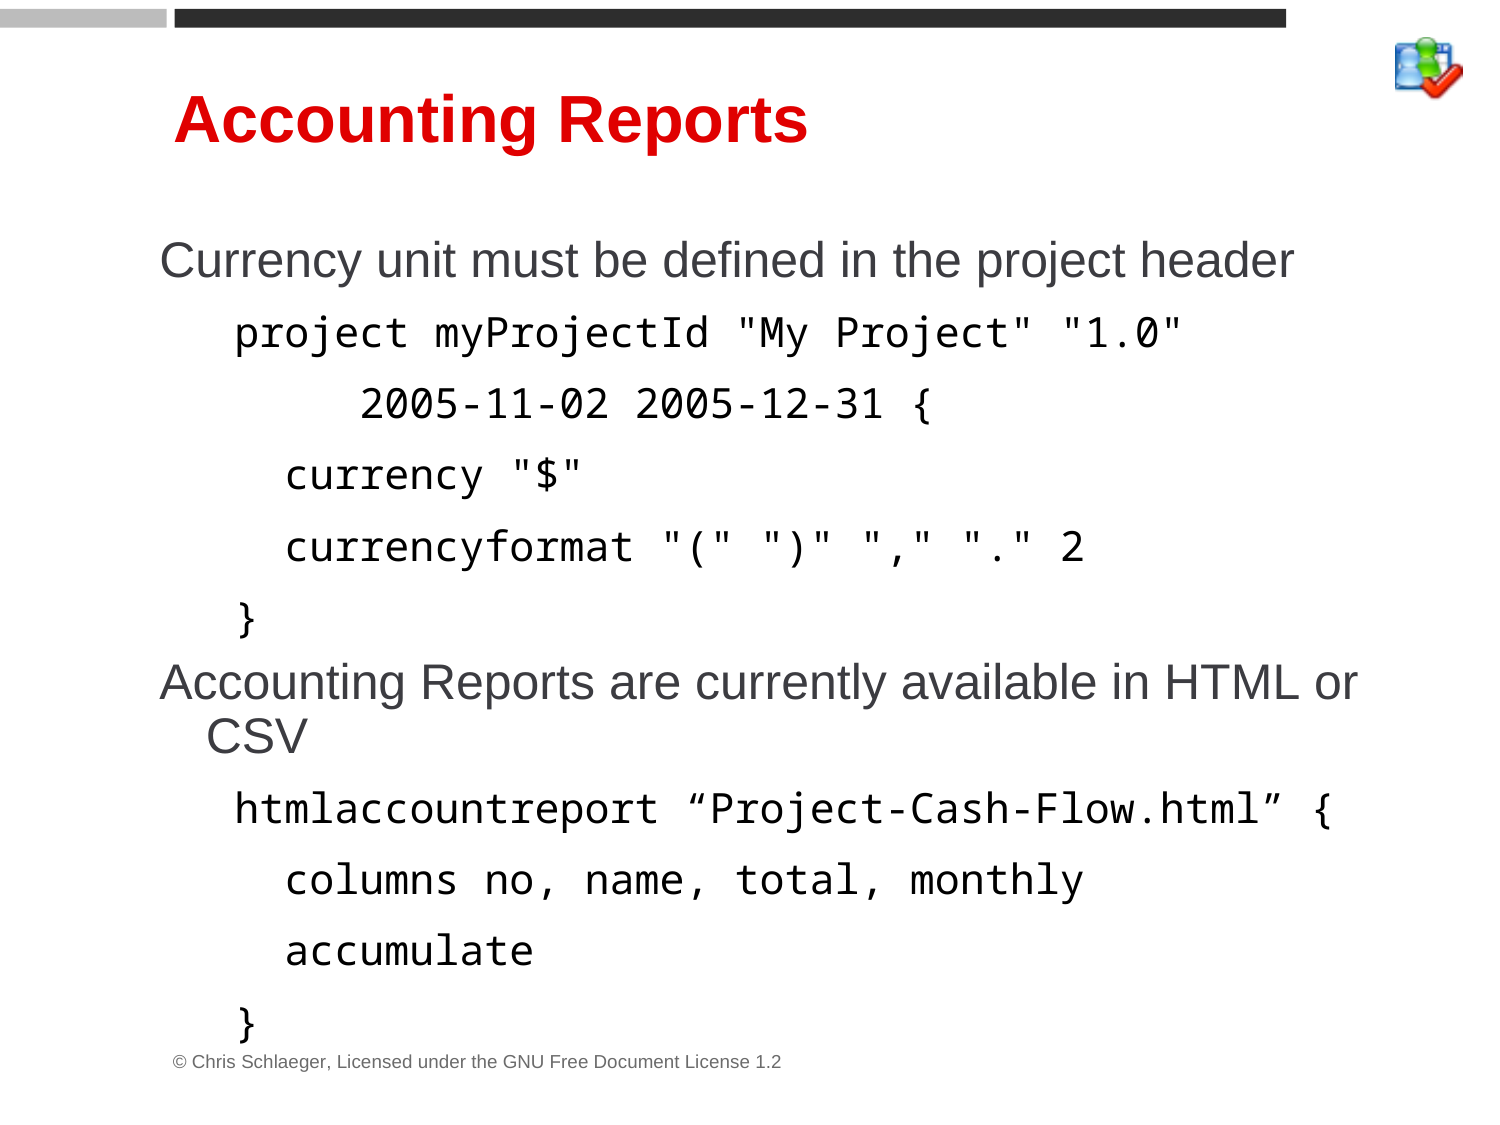

# Accounting Reports
Currency unit must be defined in the project header
project myProjectId "My Project" "1.0"
 2005-11-02 2005-12-31 {
 currency "$"
 currencyformat "(" ")" "," "." 2
}
Accounting Reports are currently available in HTML or CSV
htmlaccountreport “Project-Cash-Flow.html” {
 columns no, name, total, monthly
 accumulate
}